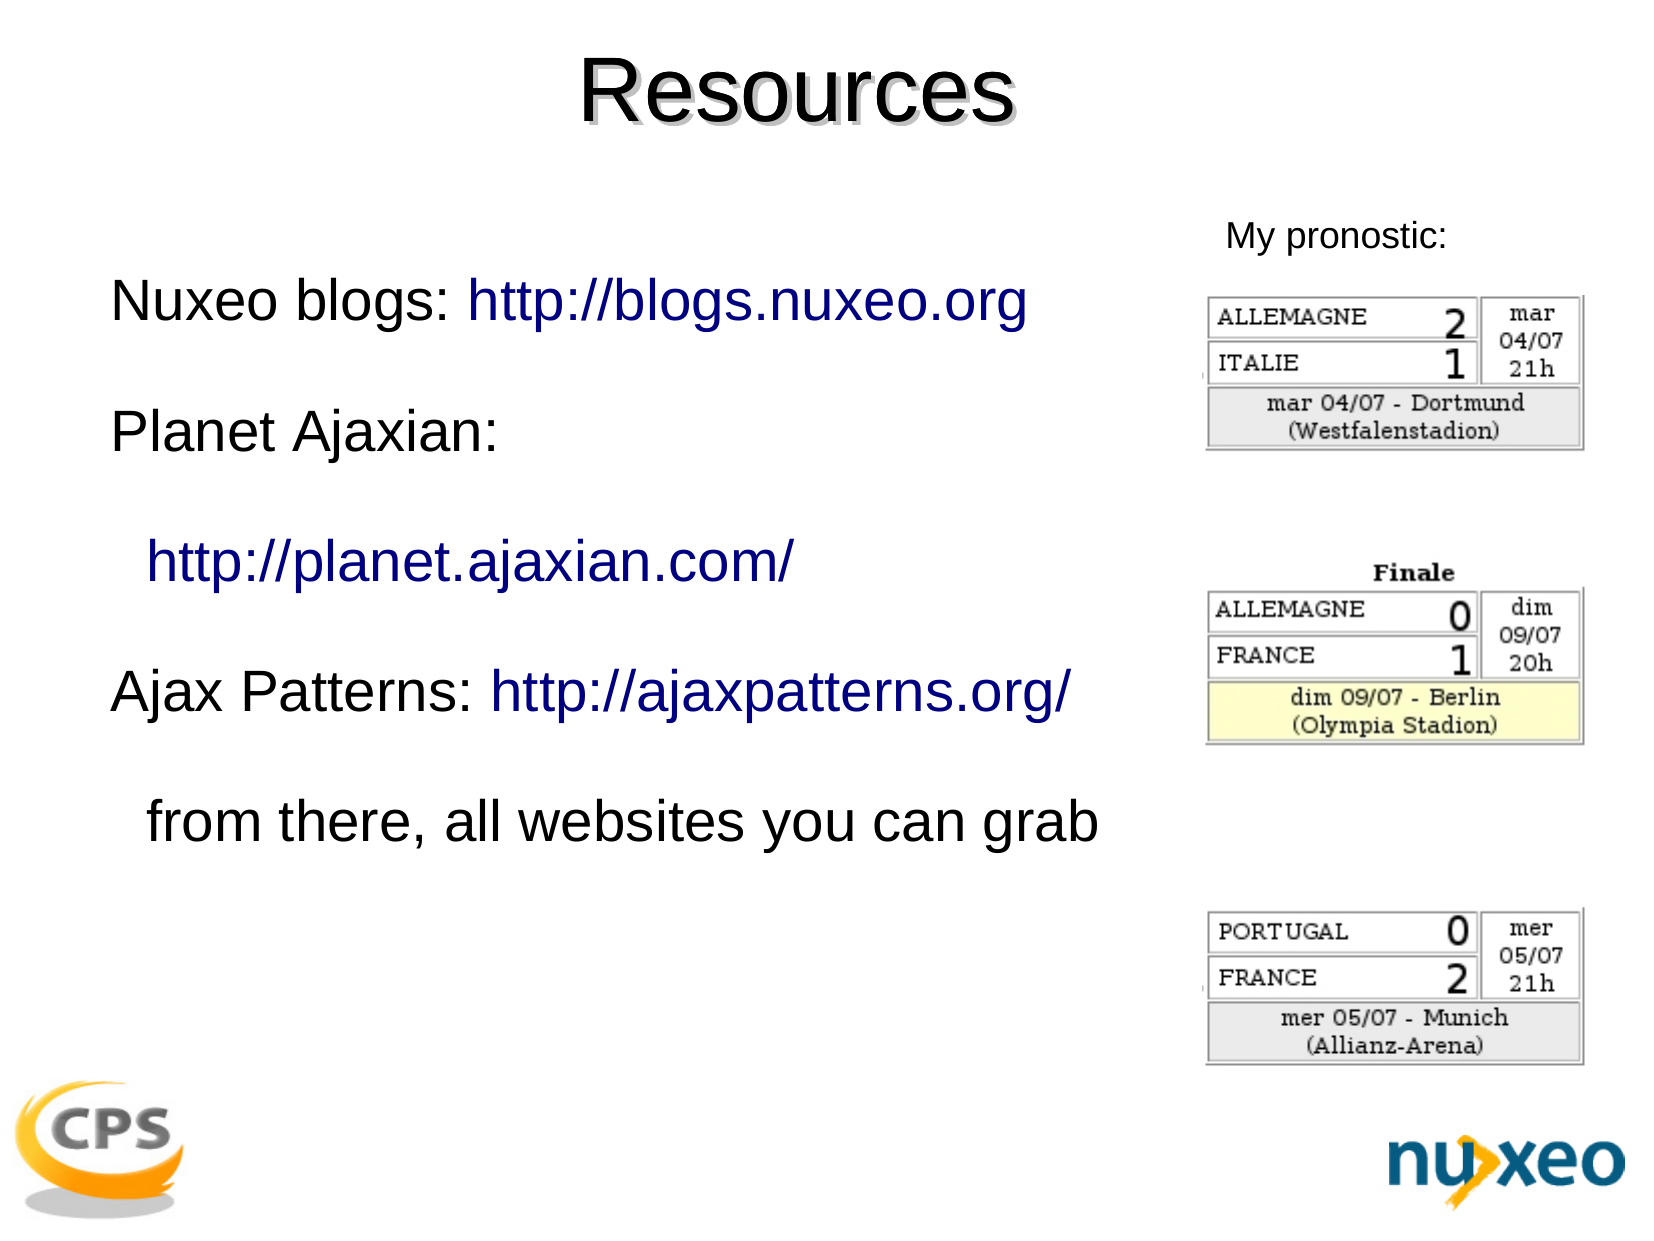

Resources
Resources
Nuxeo blogs: http://blogs.nuxeo.org
Planet Ajaxian: http://planet.ajaxian.com/
Ajax Patterns: http://ajaxpatterns.org/
from there, all websites you can grab
My pronostic: